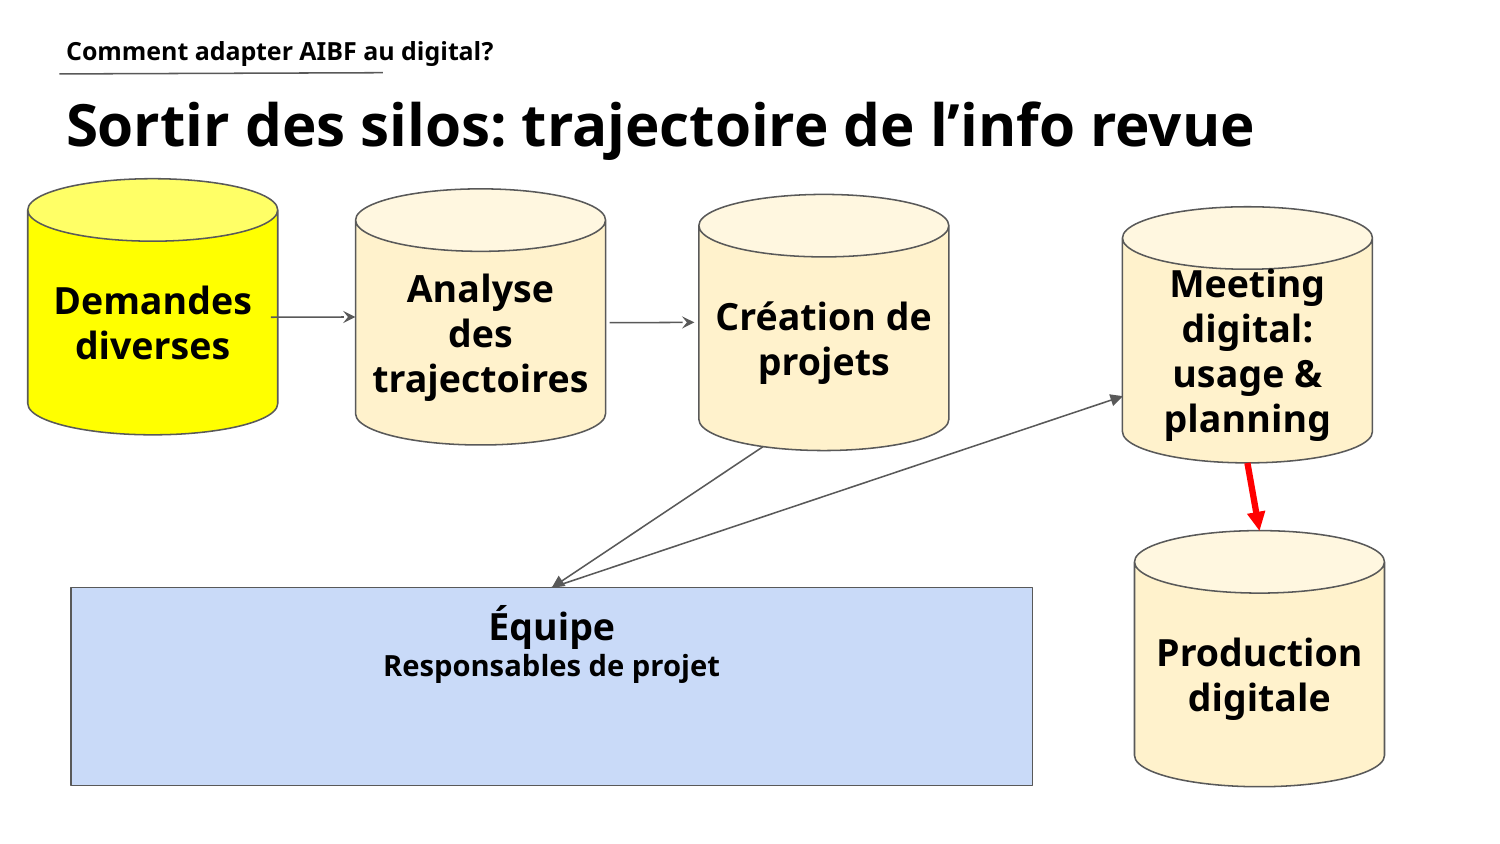

Comment adapter AIBF au digital?
# Sortir des silos: trajectoire de l’info revue
Demandes diverses
Analyse des trajectoires
Création de projets
Meeting digital:
usage & planning
Production digitale
Équipe
Responsables de projet